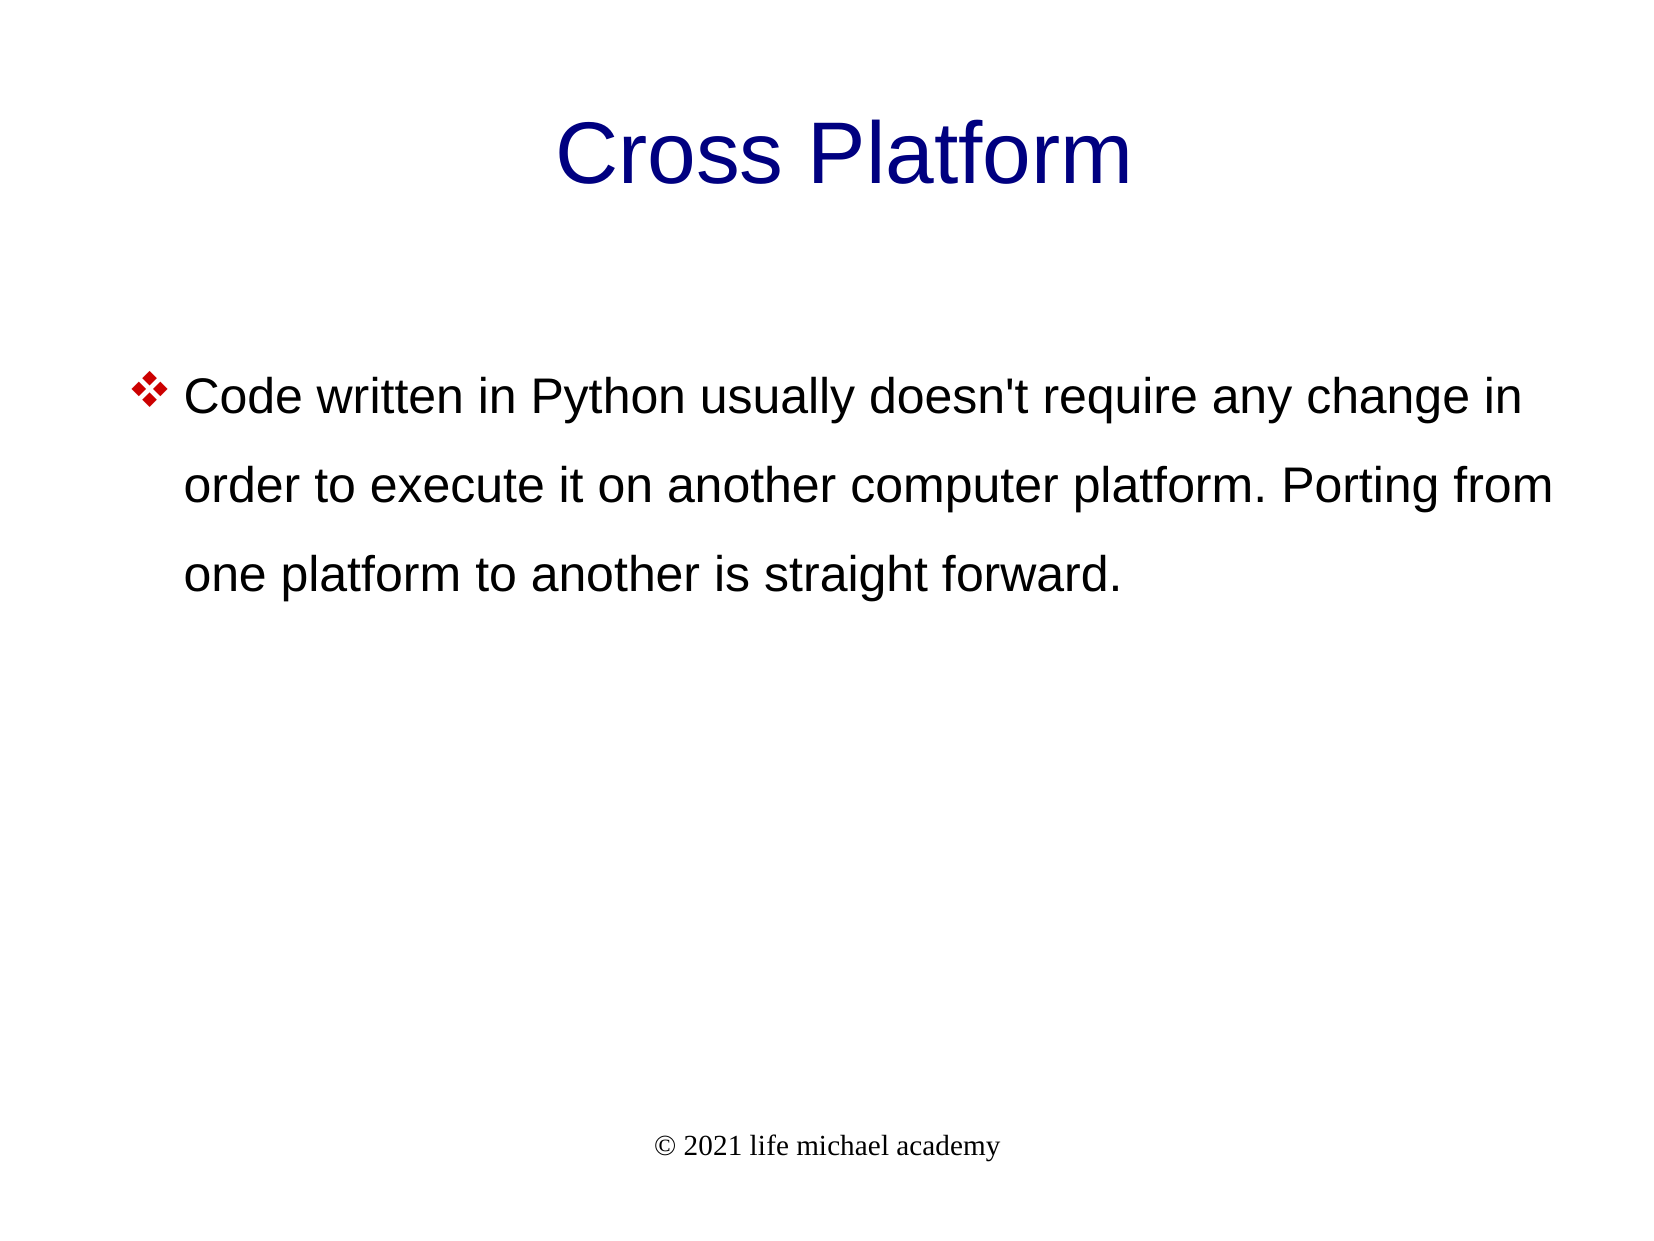

# Cross Platform
Code written in Python usually doesn't require any change in order to execute it on another computer platform. Porting from one platform to another is straight forward.
© 2021 life michael academy